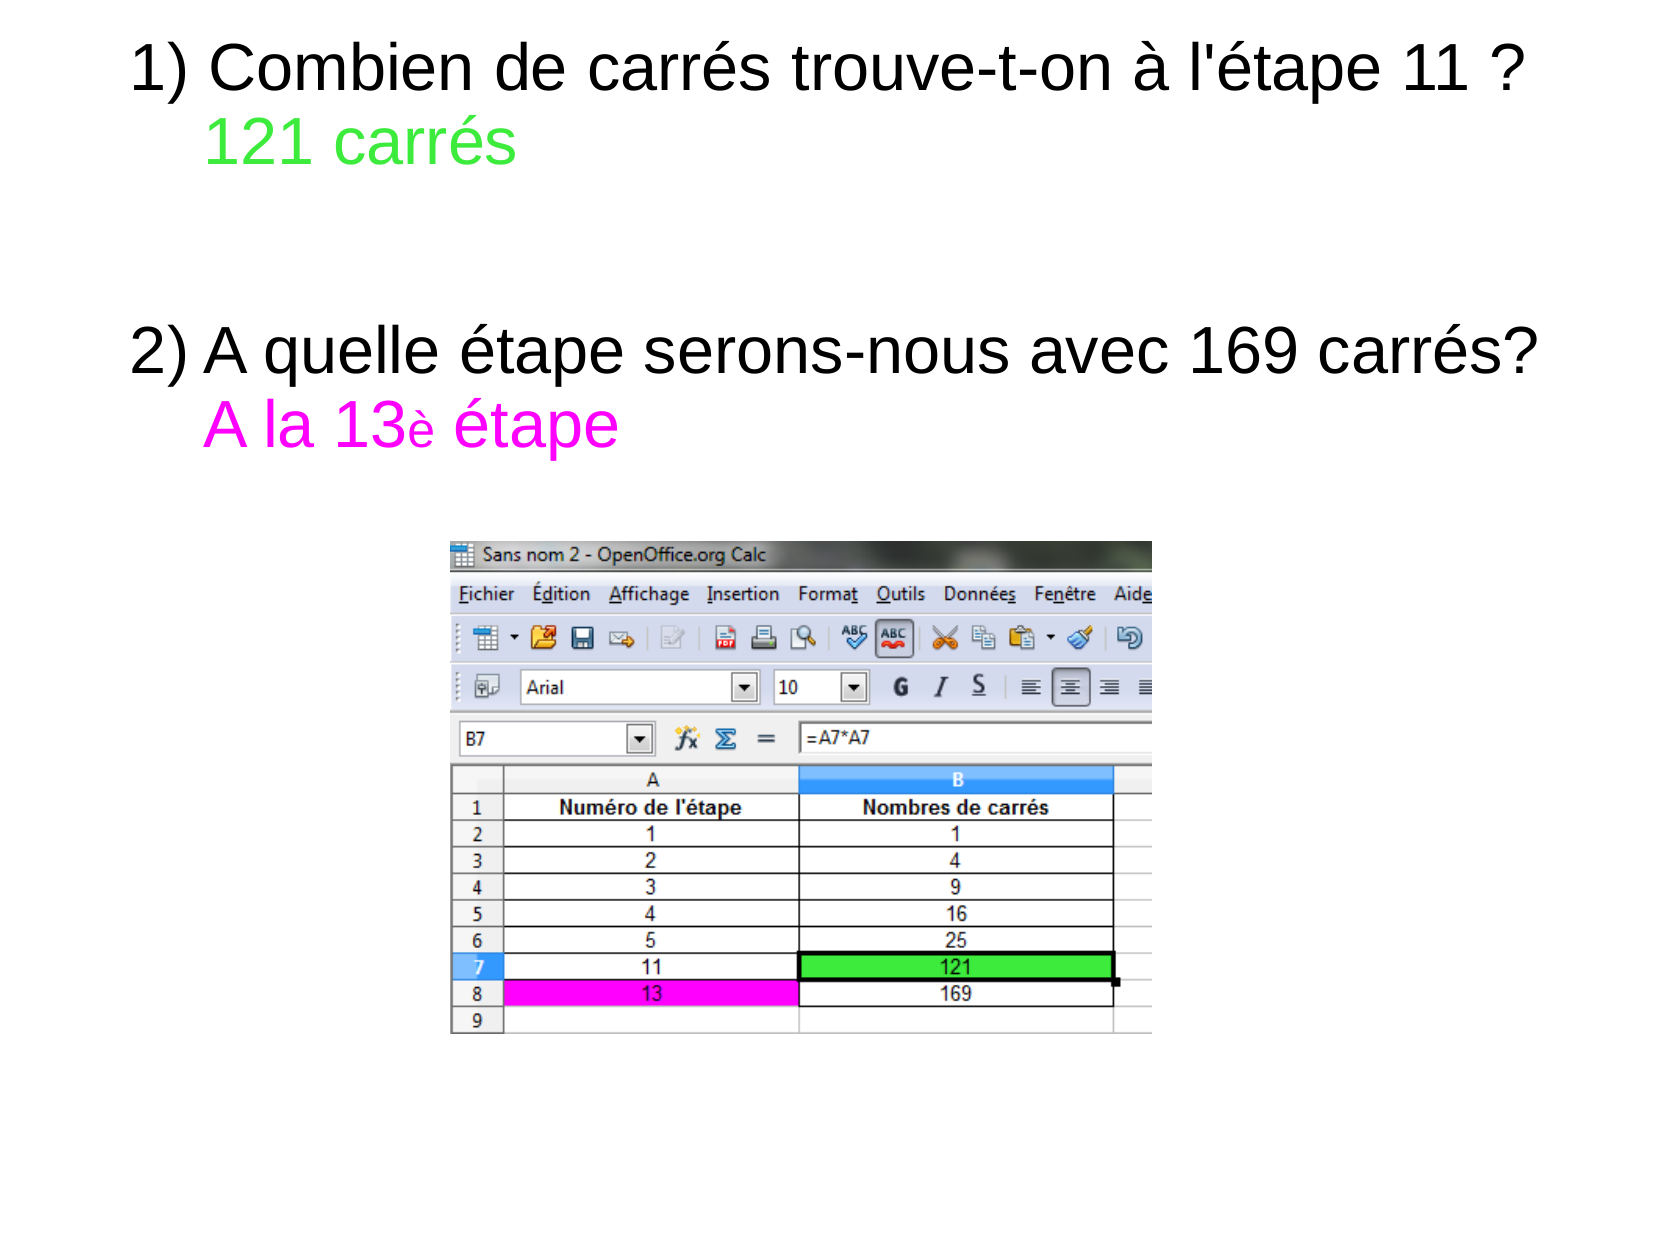

# 1) Combien de carrés trouve-t-on à l'étape 11 ? 121 carrés
2) A quelle étape serons-nous avec 169 carrés? A la 13è étape